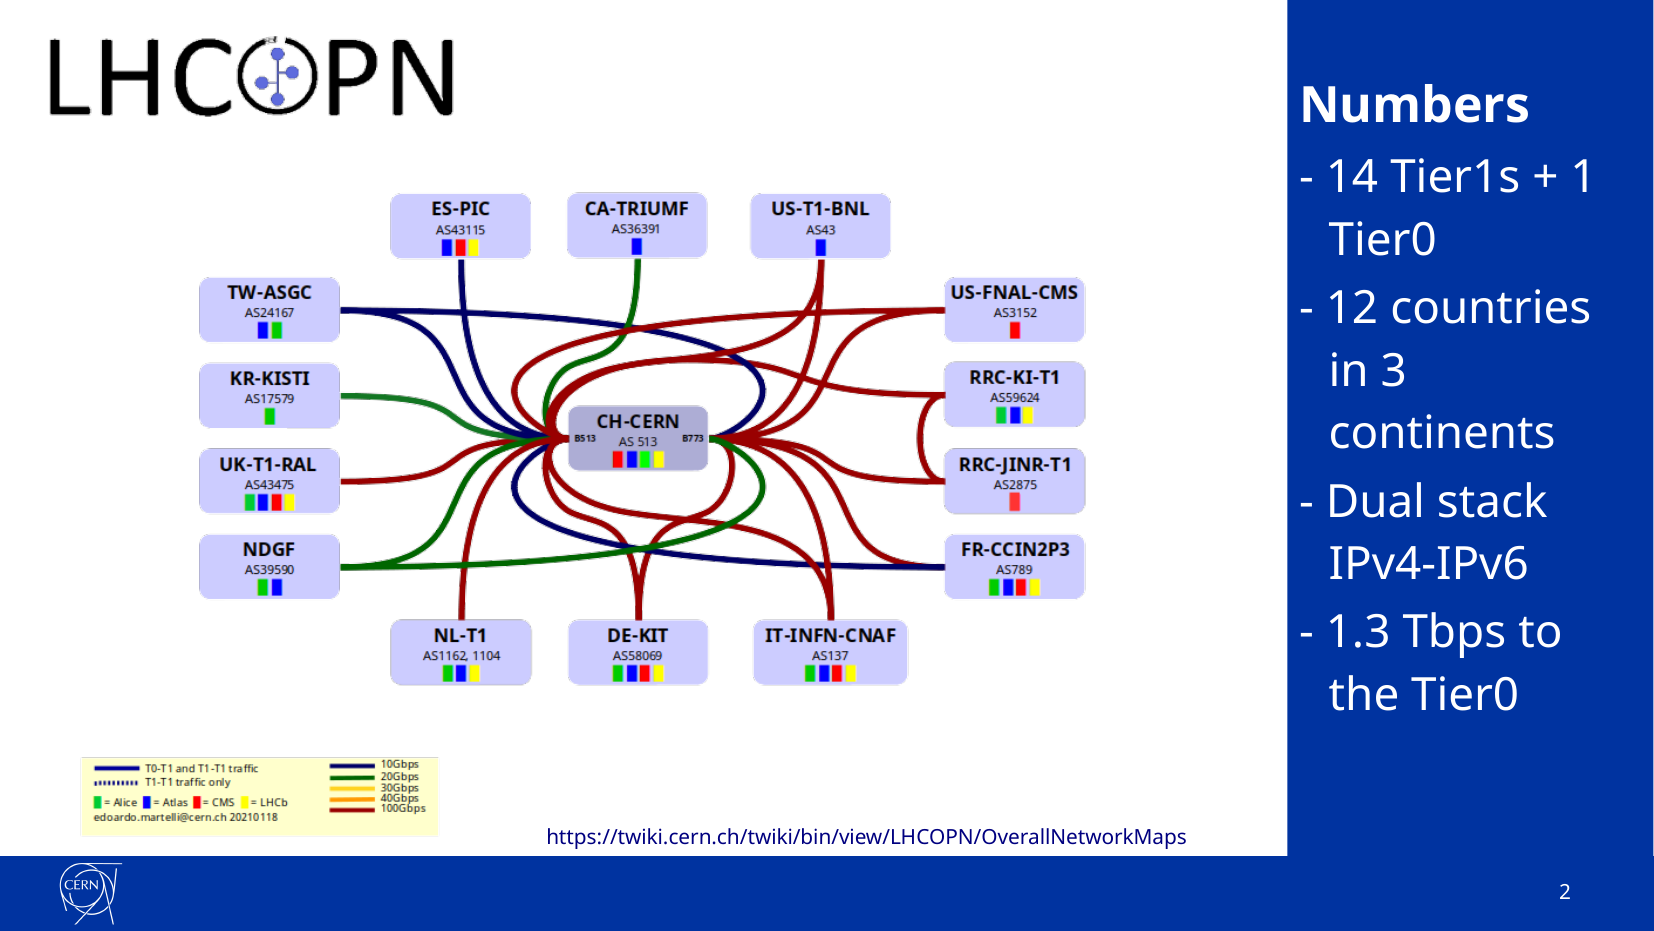

# Numbers
- 14 Tier1s + 1 Tier0
- 12 countries in 3 continents
- Dual stack
IPv4-IPv6
- 1.3 Tbps to the Tier0
https://twiki.cern.ch/twiki/bin/view/LHCOPN/OverallNetworkMaps
2